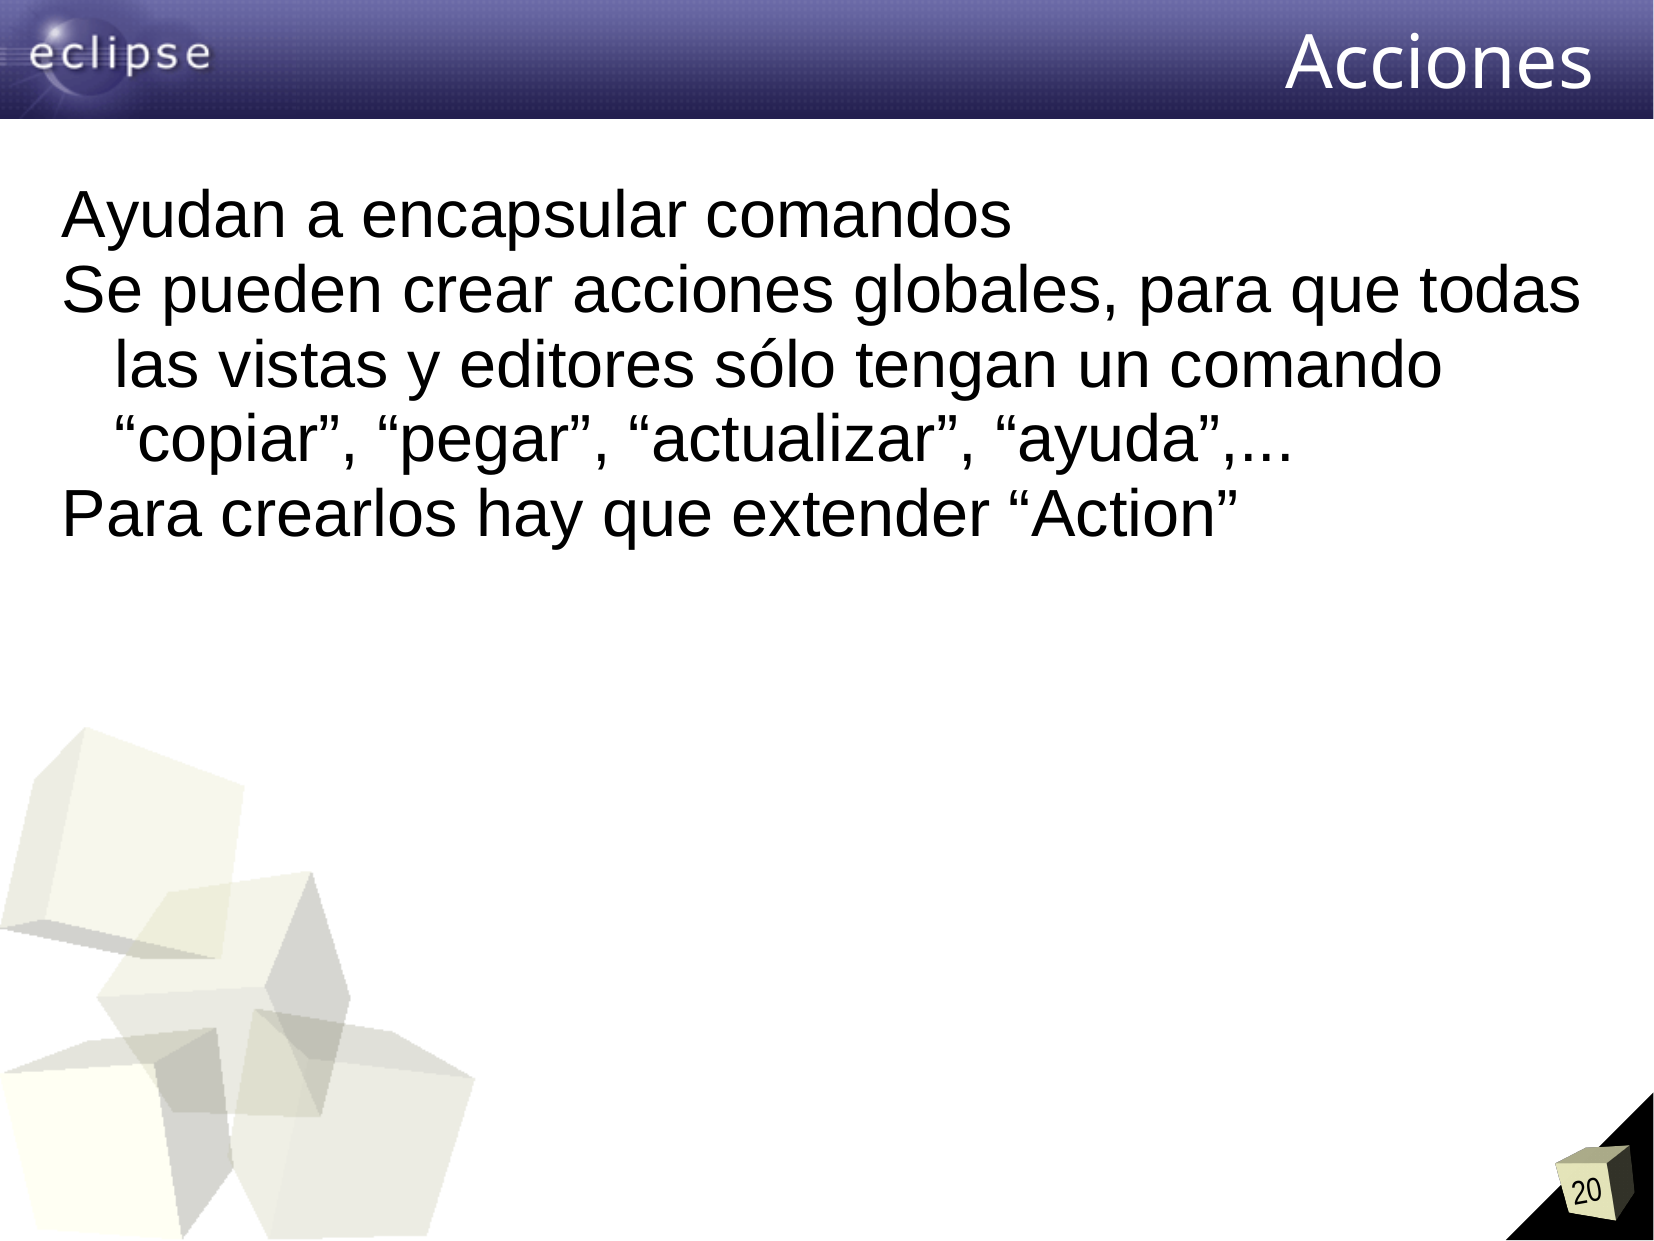

# Acciones
Ayudan a encapsular comandos
Se pueden crear acciones globales, para que todas las vistas y editores sólo tengan un comando “copiar”, “pegar”, “actualizar”, “ayuda”,...
Para crearlos hay que extender “Action”